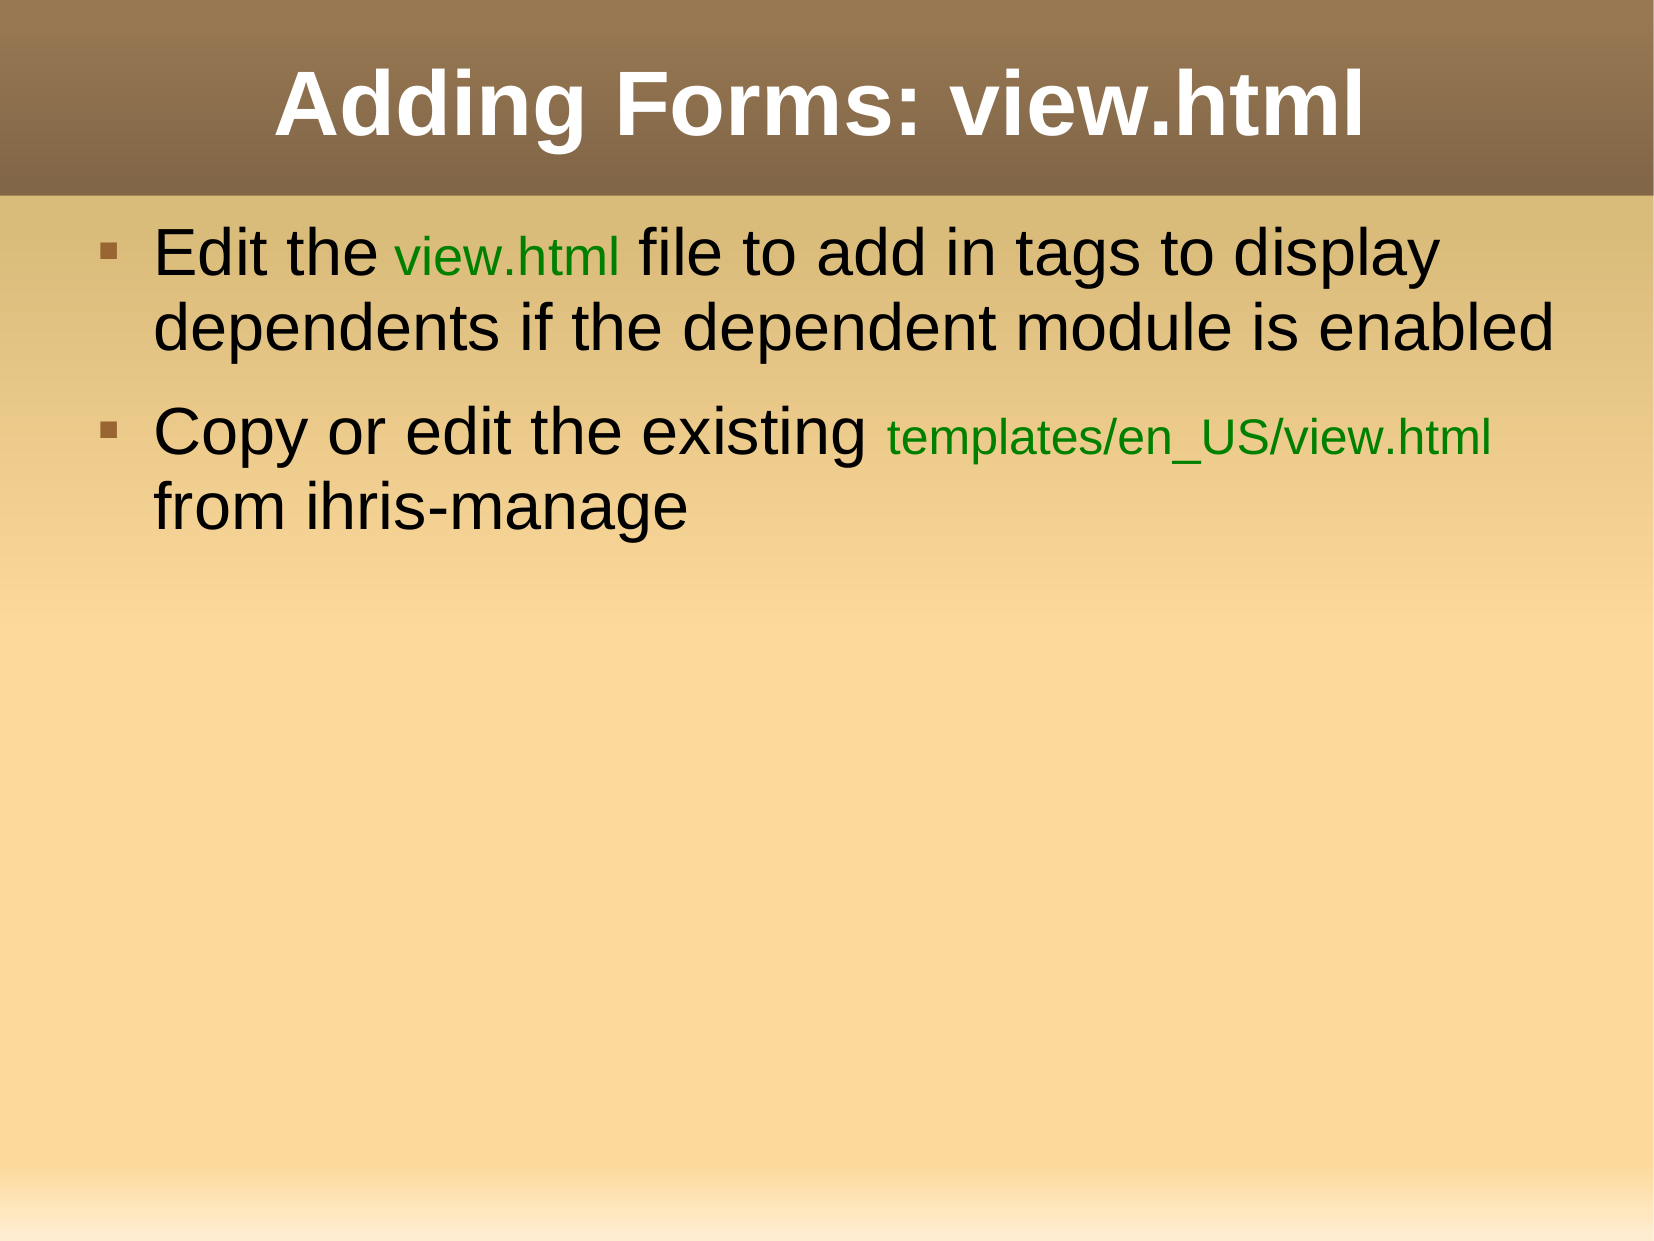

# Adding Forms: view.html
Edit the view.html file to add in tags to display dependents if the dependent module is enabled
Copy or edit the existing templates/en_US/view.html from ihris-manage